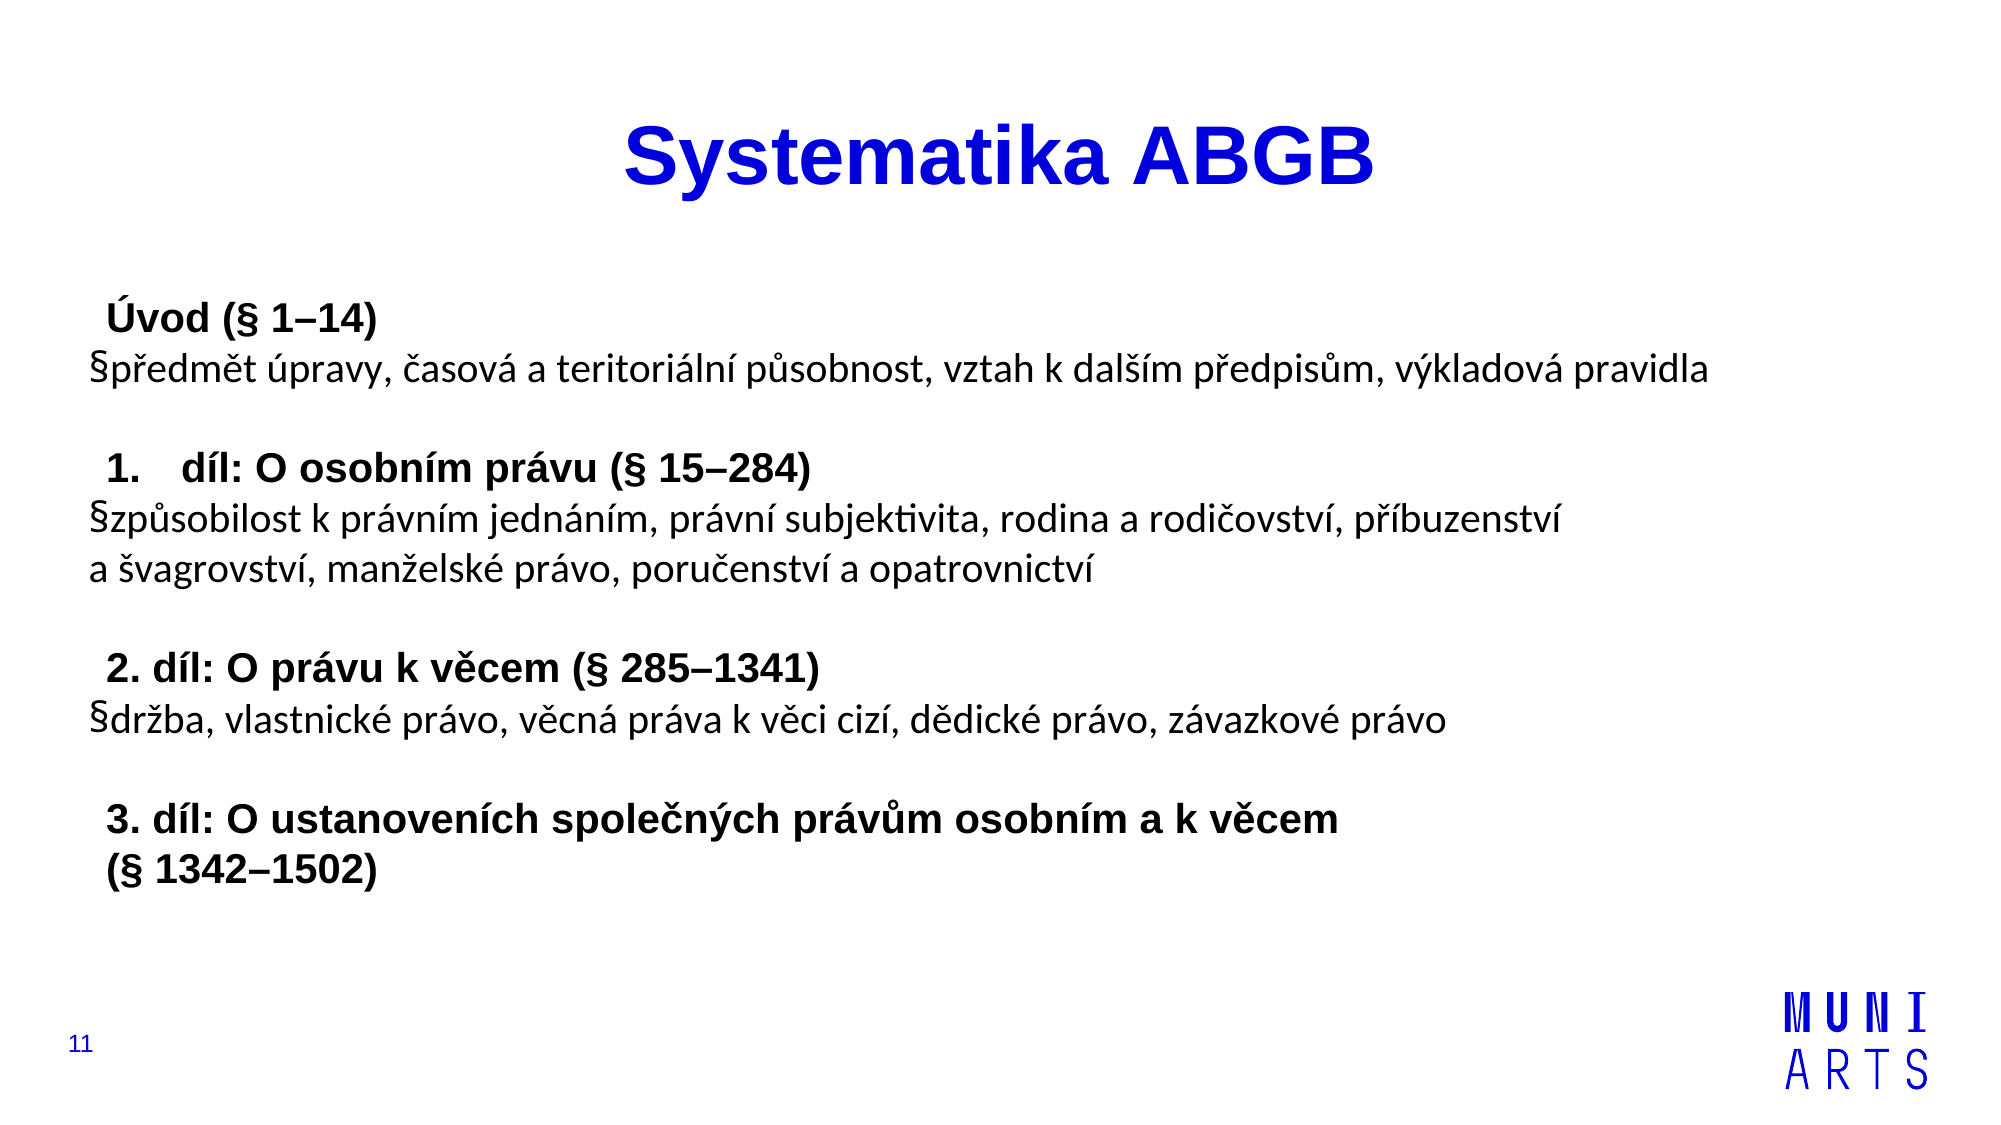

# Systematika ABGB
Úvod (§ 1–14)
předmět úpravy, časová a teritoriální působnost, vztah k dalším předpisům, výkladová pravidla
díl: O osobním právu (§ 15–284)
způsobilost k právním jednáním, právní subjektivita, rodina a rodičovství, příbuzenství
a švagrovství, manželské právo, poručenství a opatrovnictví
2. díl: O právu k věcem (§ 285–1341)
držba, vlastnické právo, věcná práva k věci cizí, dědické právo, závazkové právo
3. díl: O ustanoveních společných právům osobním a k věcem
(§ 1342–1502)